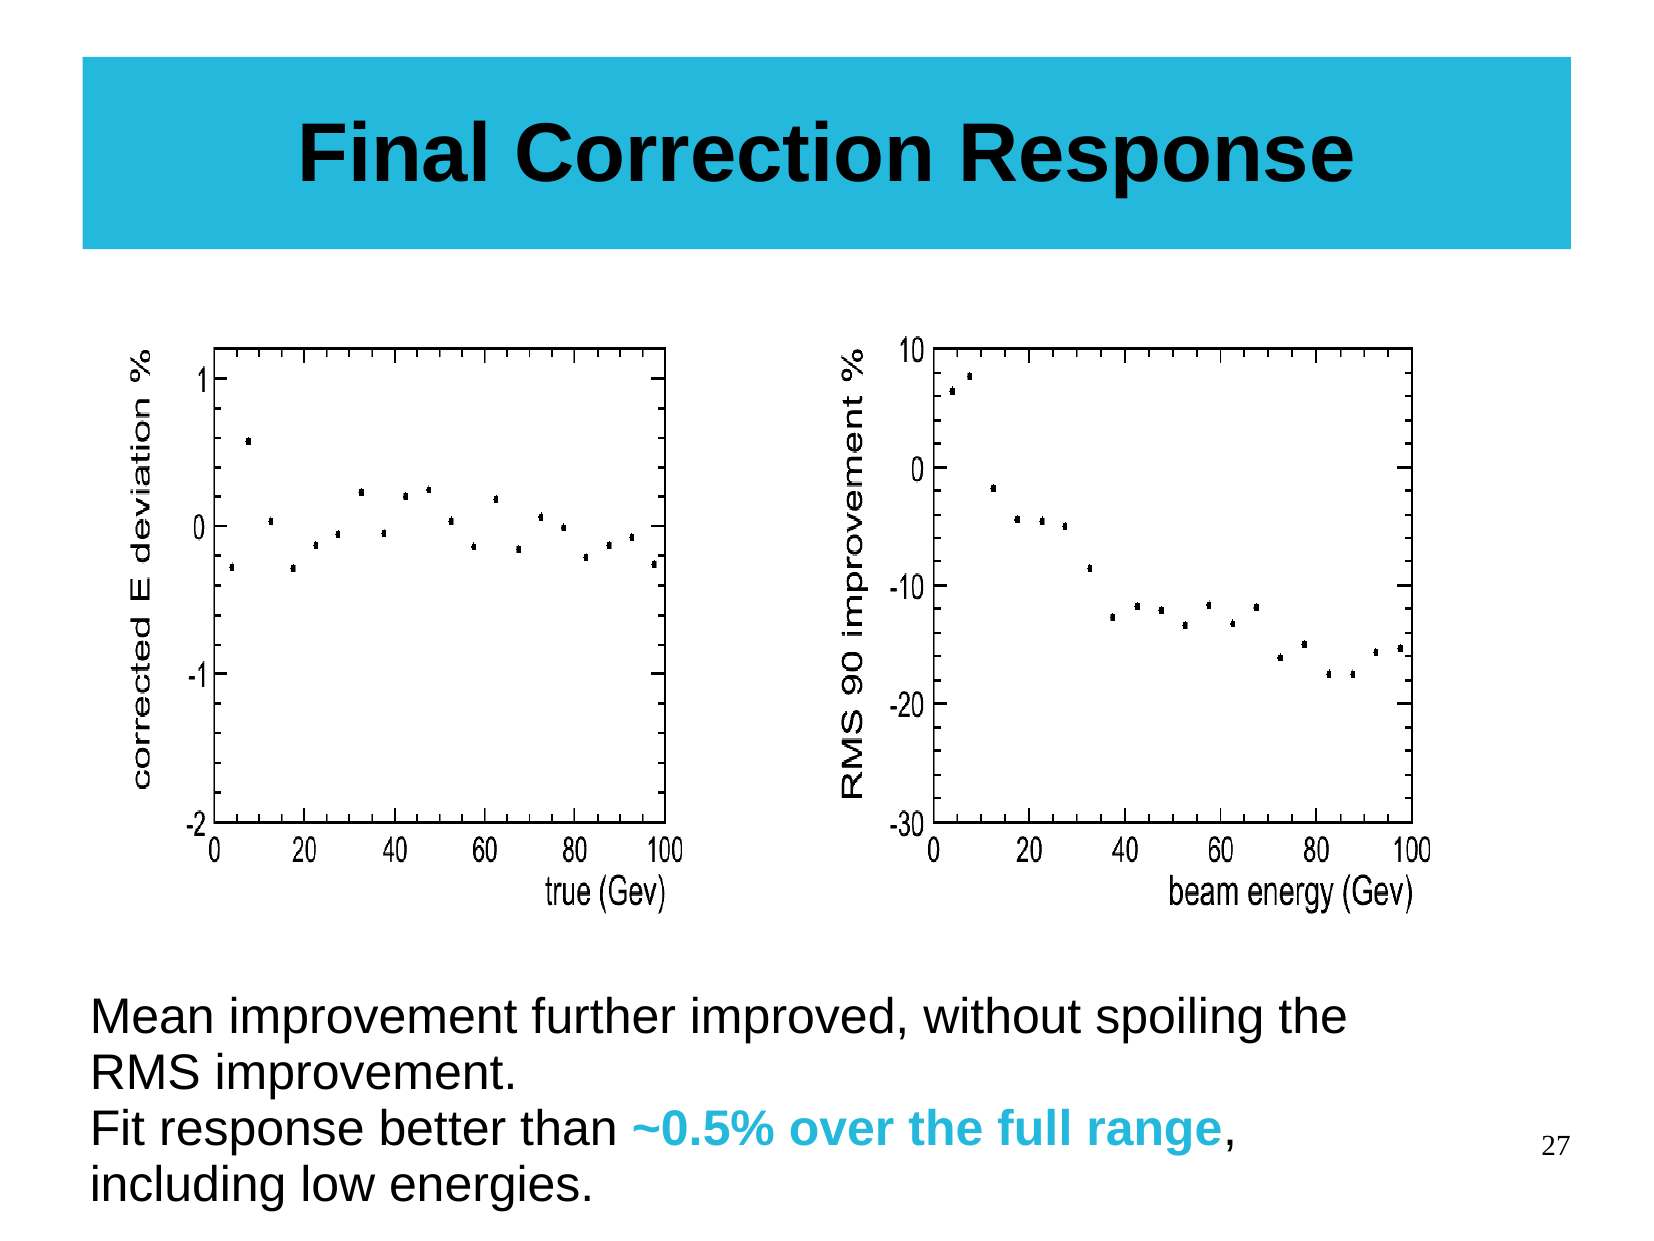

# Final Correction Response
Mean improvement further improved, without spoiling the RMS improvement.
Fit response better than ~0.5% over the full range, including low energies.
27